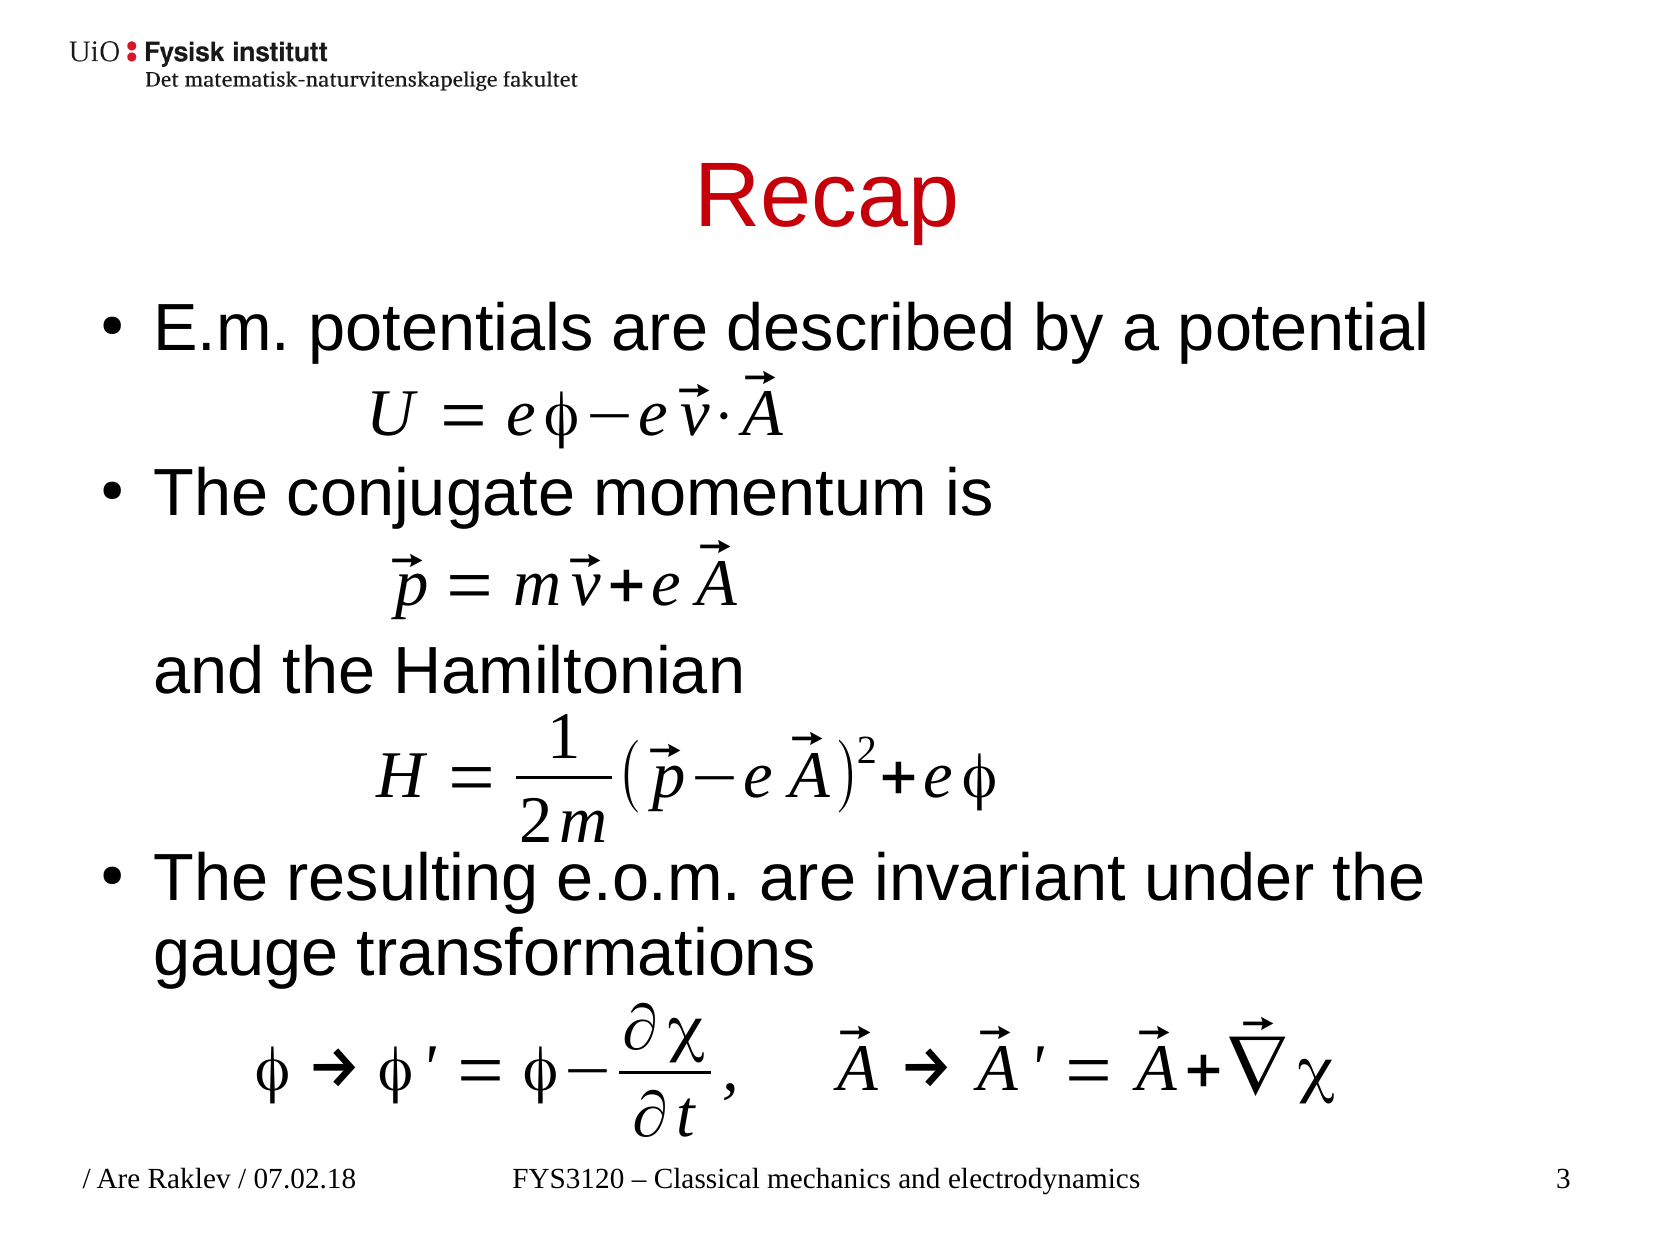

# Recap
E.m. potentials are described by a potential
The conjugate momentum is
and the Hamiltonian
The resulting e.o.m. are invariant under the gauge transformations
/ Are Raklev / 07.02.18
FYS3120 – Classical mechanics and electrodynamics
3